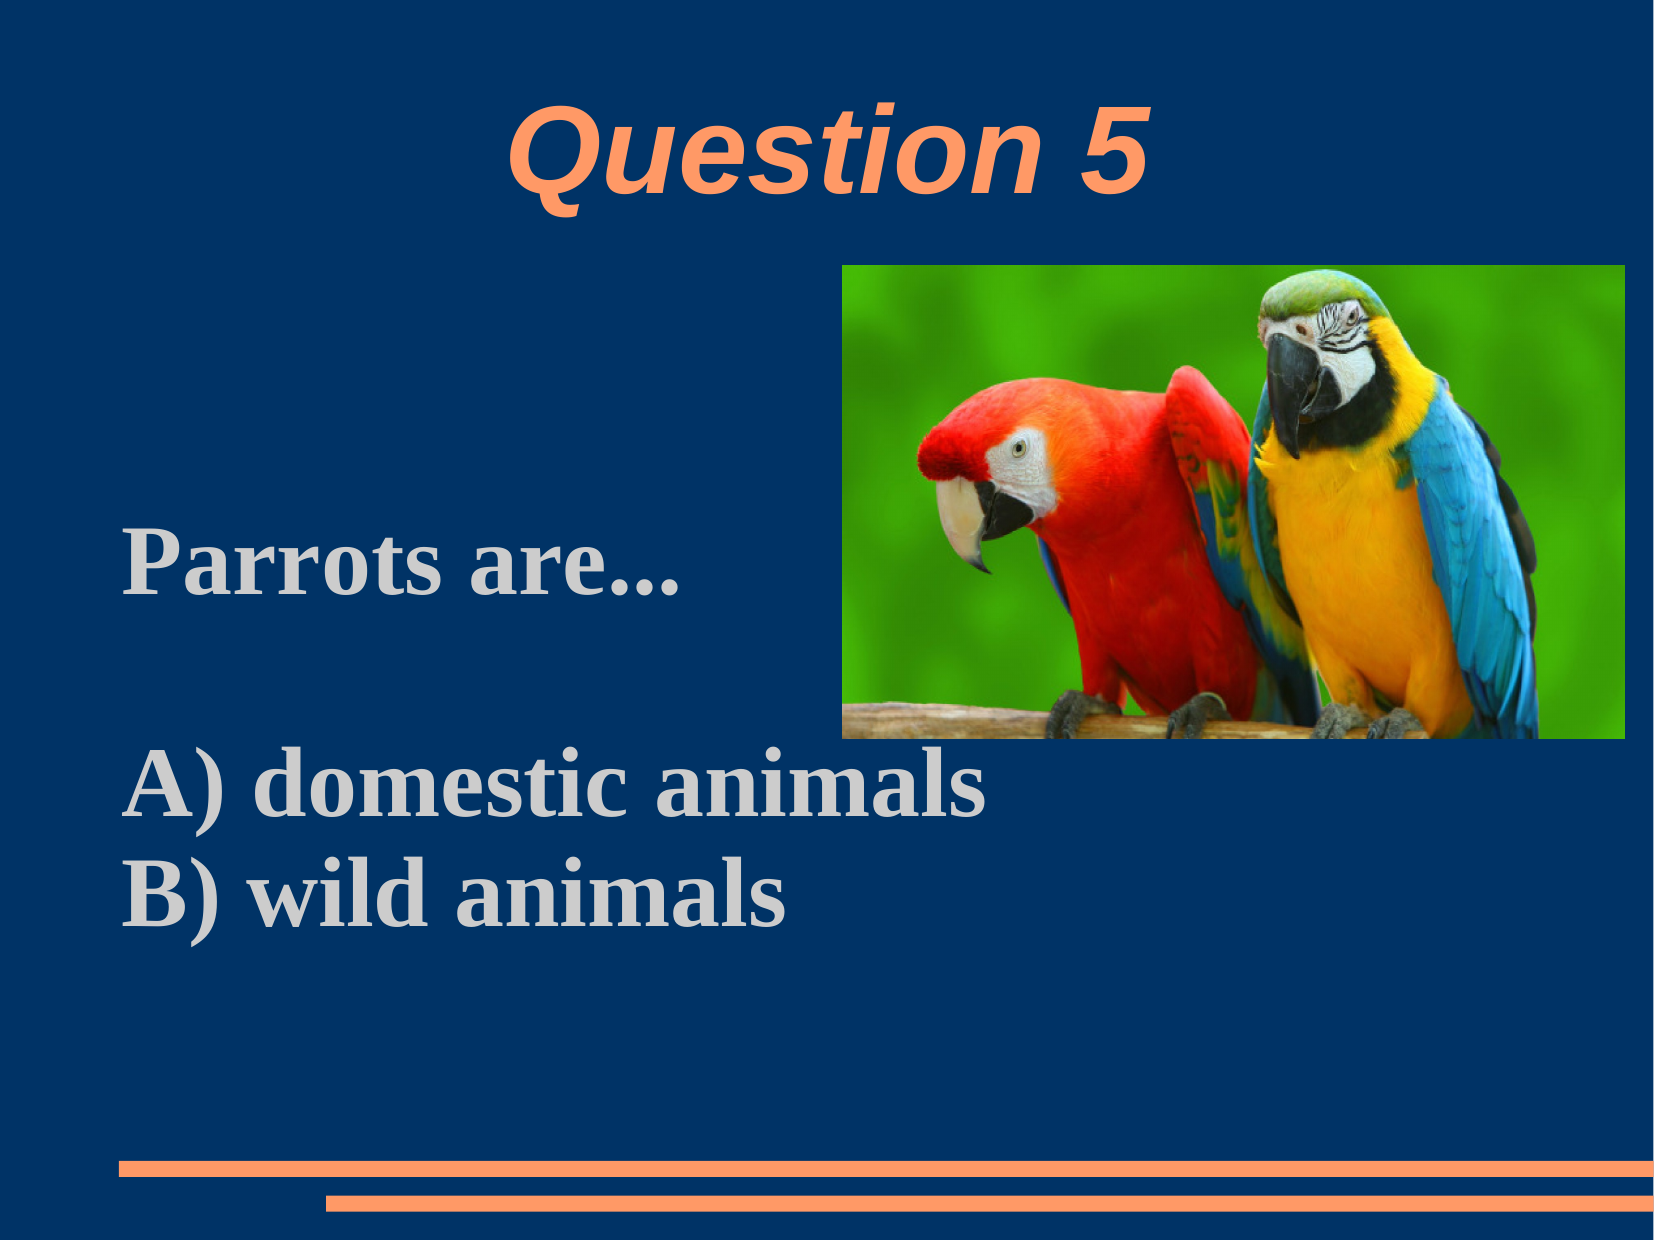

# Question 5
Parrots are...
A) domestic animals
B) wild animals